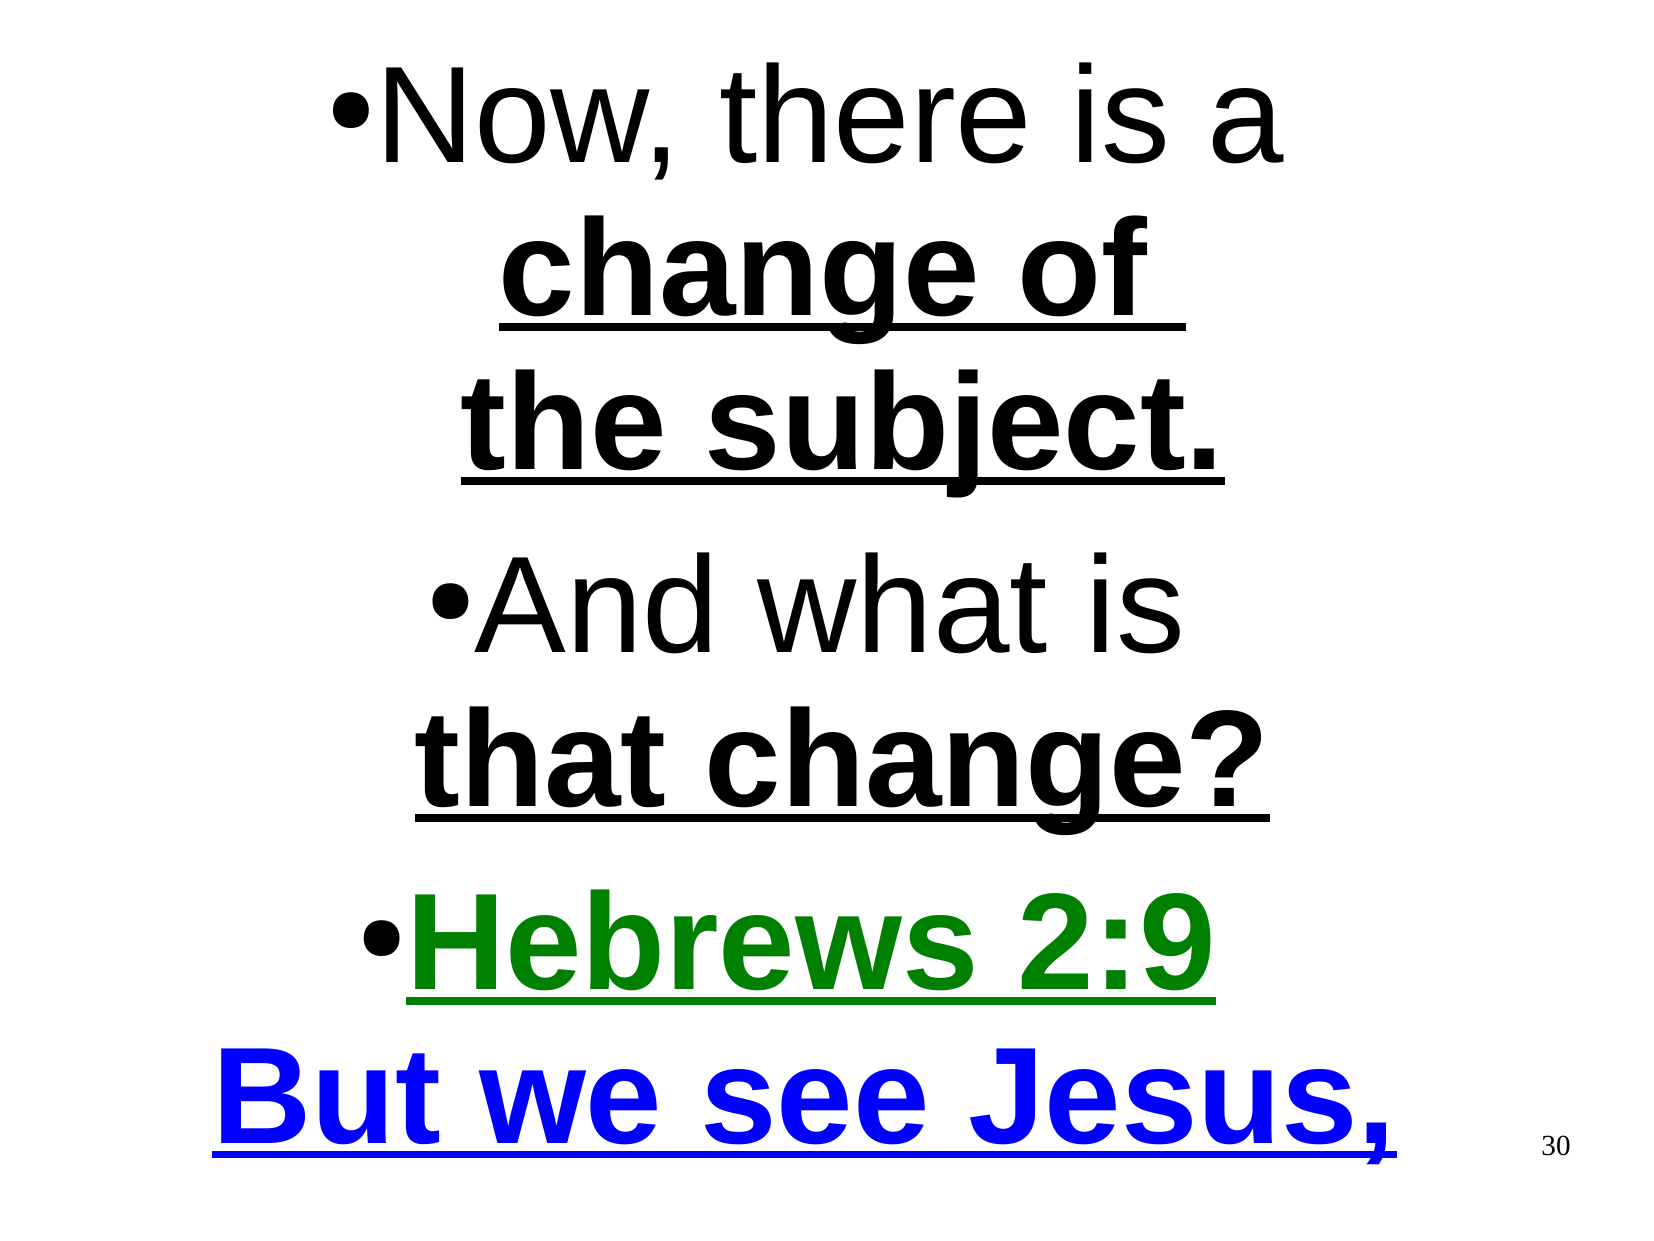

# Now, there is a change of the subject.
And what is
that change?
Hebrews 2:9 
But we see Jesus,
30